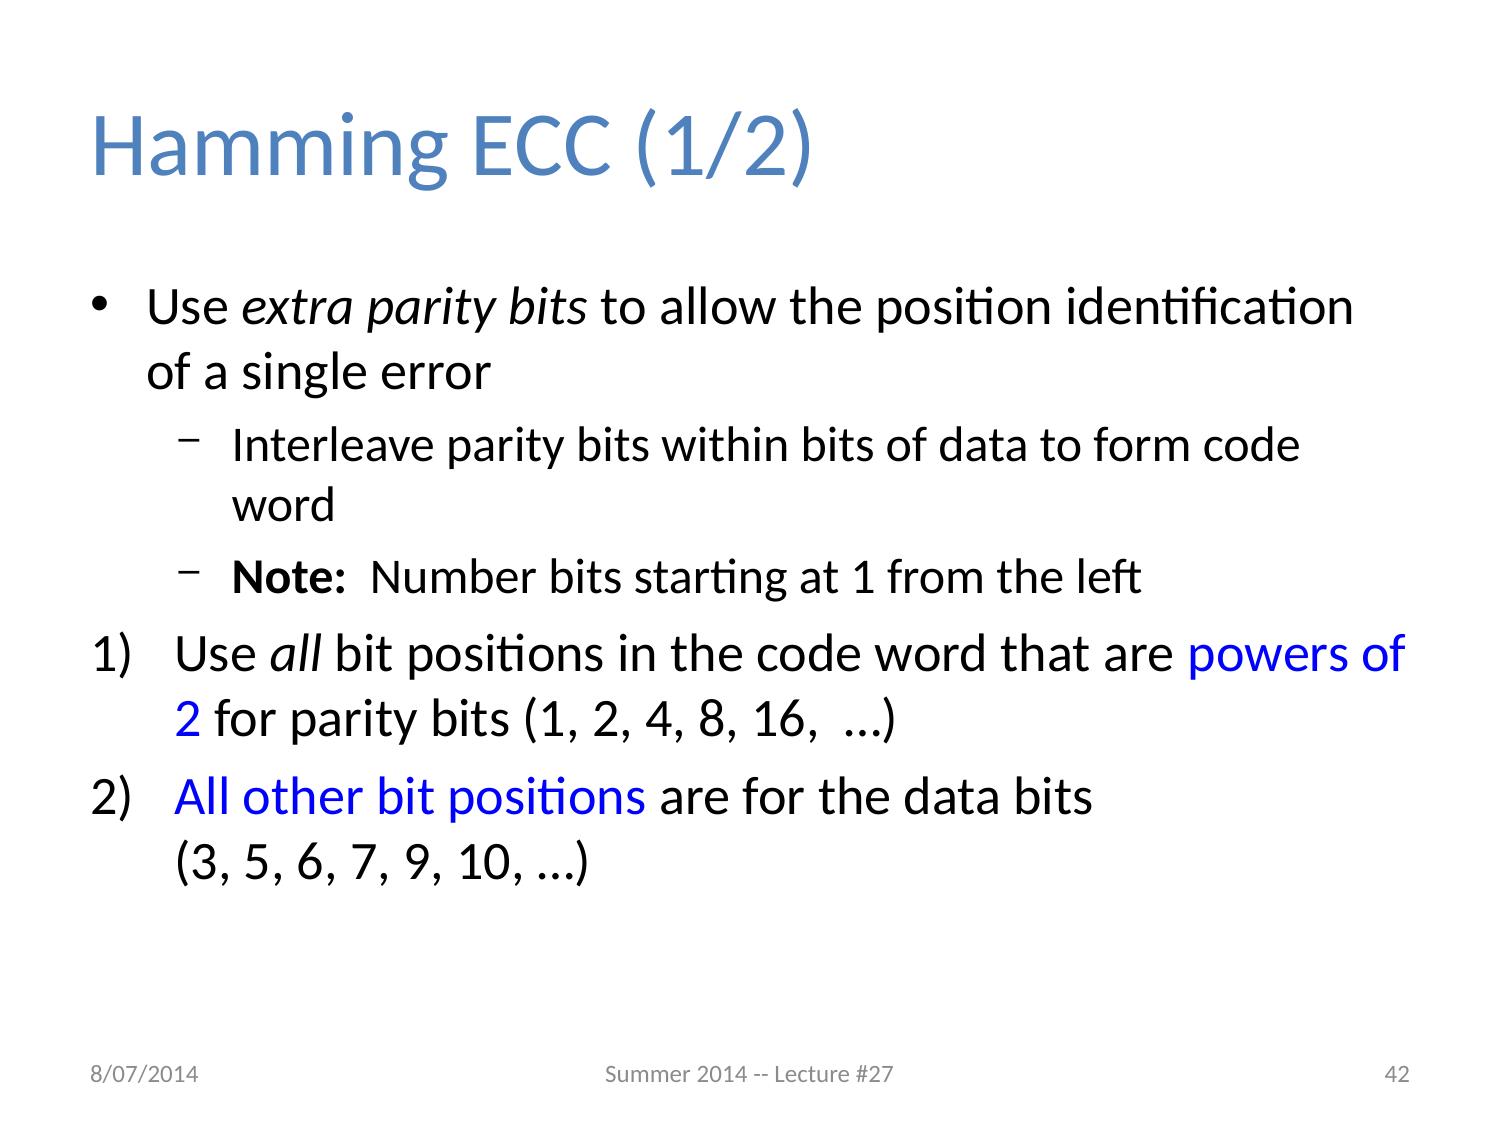

# Hamming ECC (1/2)
Use extra parity bits to allow the position identification of a single error
Interleave parity bits within bits of data to form code word
Note: Number bits starting at 1 from the left
Use all bit positions in the code word that are powers of 2 for parity bits (1, 2, 4, 8, 16, …)
All other bit positions are for the data bits
(3, 5, 6, 7, 9, 10, …)
8/07/2014
Summer 2014 -- Lecture #27